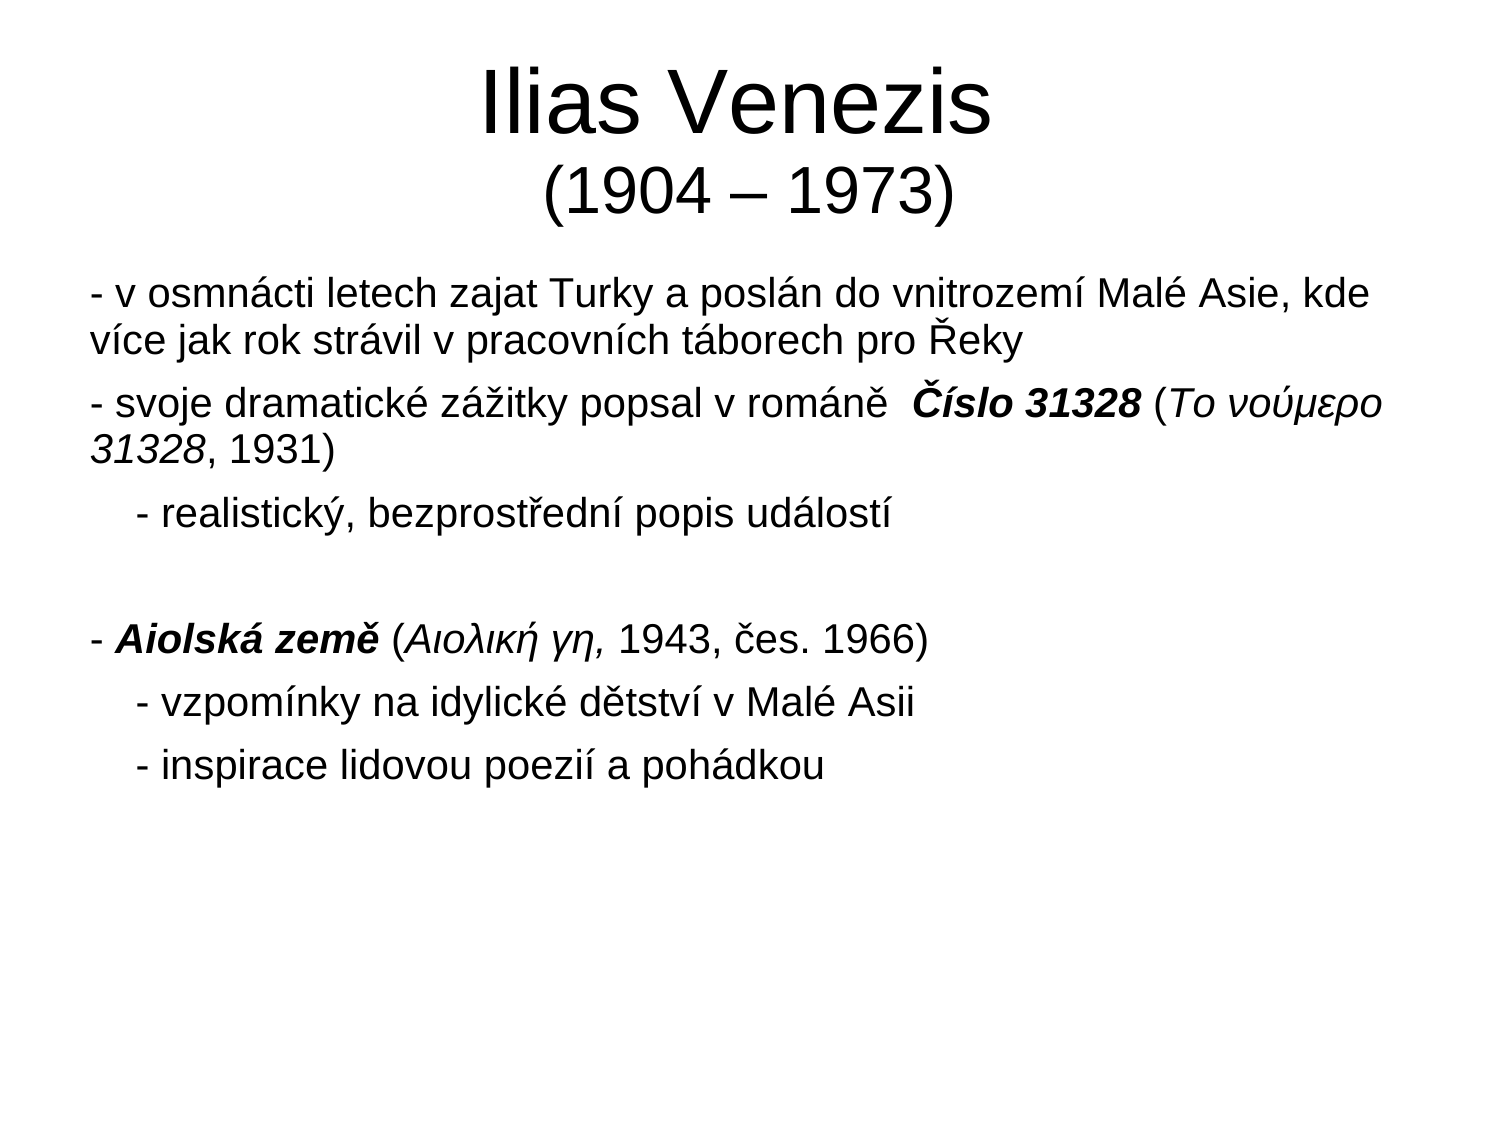

# Ilias Venezis (1904 – 1973)
- v osmnácti letech zajat Turky a poslán do vnitrozemí Malé Asie, kde více jak rok strávil v pracovních táborech pro Řeky
- svoje dramatické zážitky popsal v románě Číslo 31328 (To νούμερο 31328, 1931)
 - realistický, bezprostřední popis událostí
- Aiolská země (Αιολική γη, 1943, čes. 1966)
 - vzpomínky na idylické dětství v Malé Asii
 - inspirace lidovou poezií a pohádkou